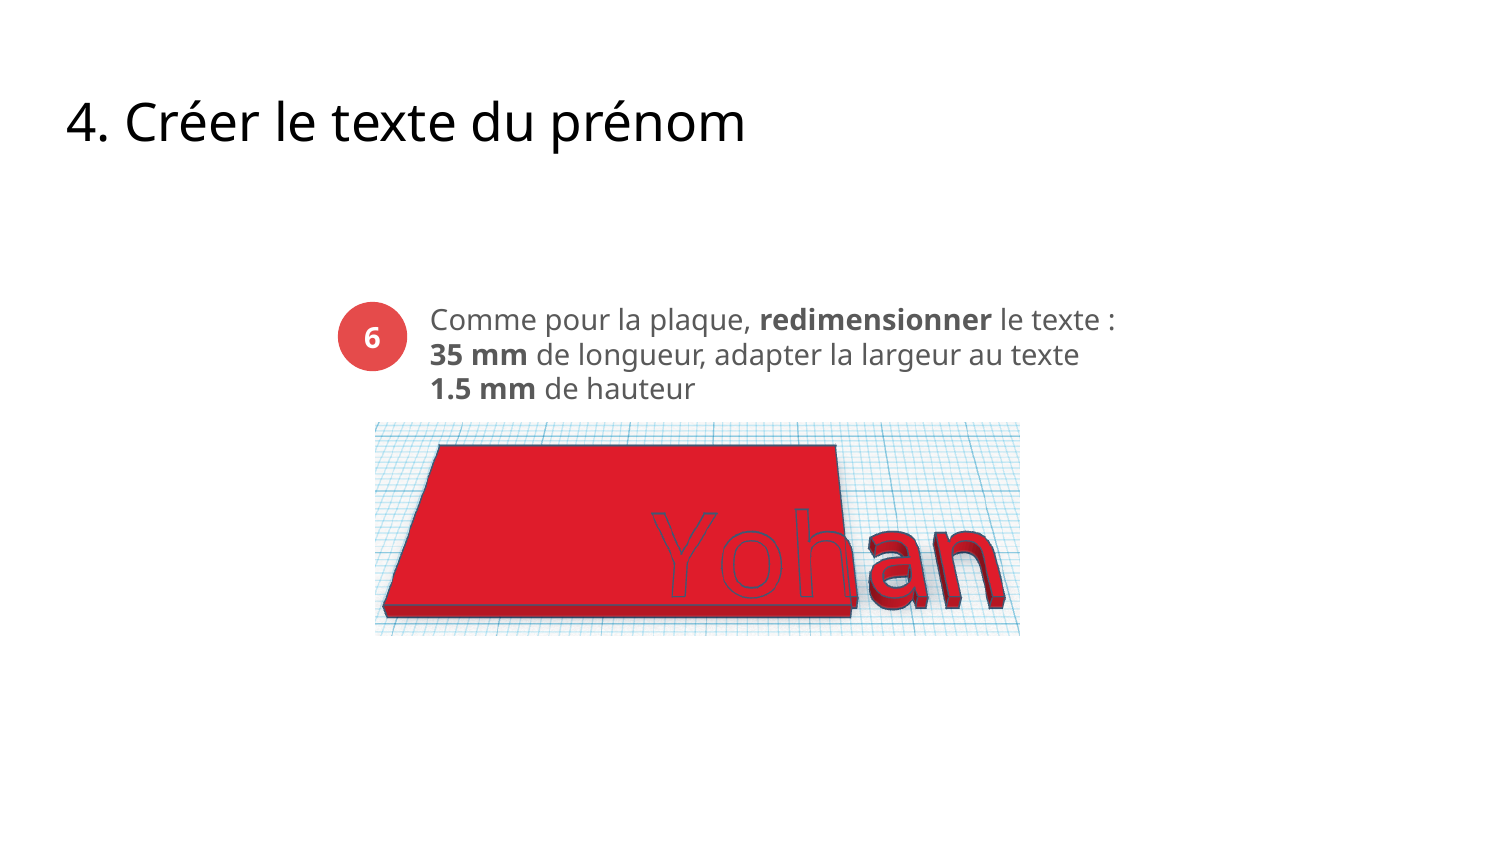

# 4. Créer le texte du prénom
Comme pour la plaque, redimensionner le texte :
35 mm de longueur, adapter la largeur au texte
1.5 mm de hauteur
6